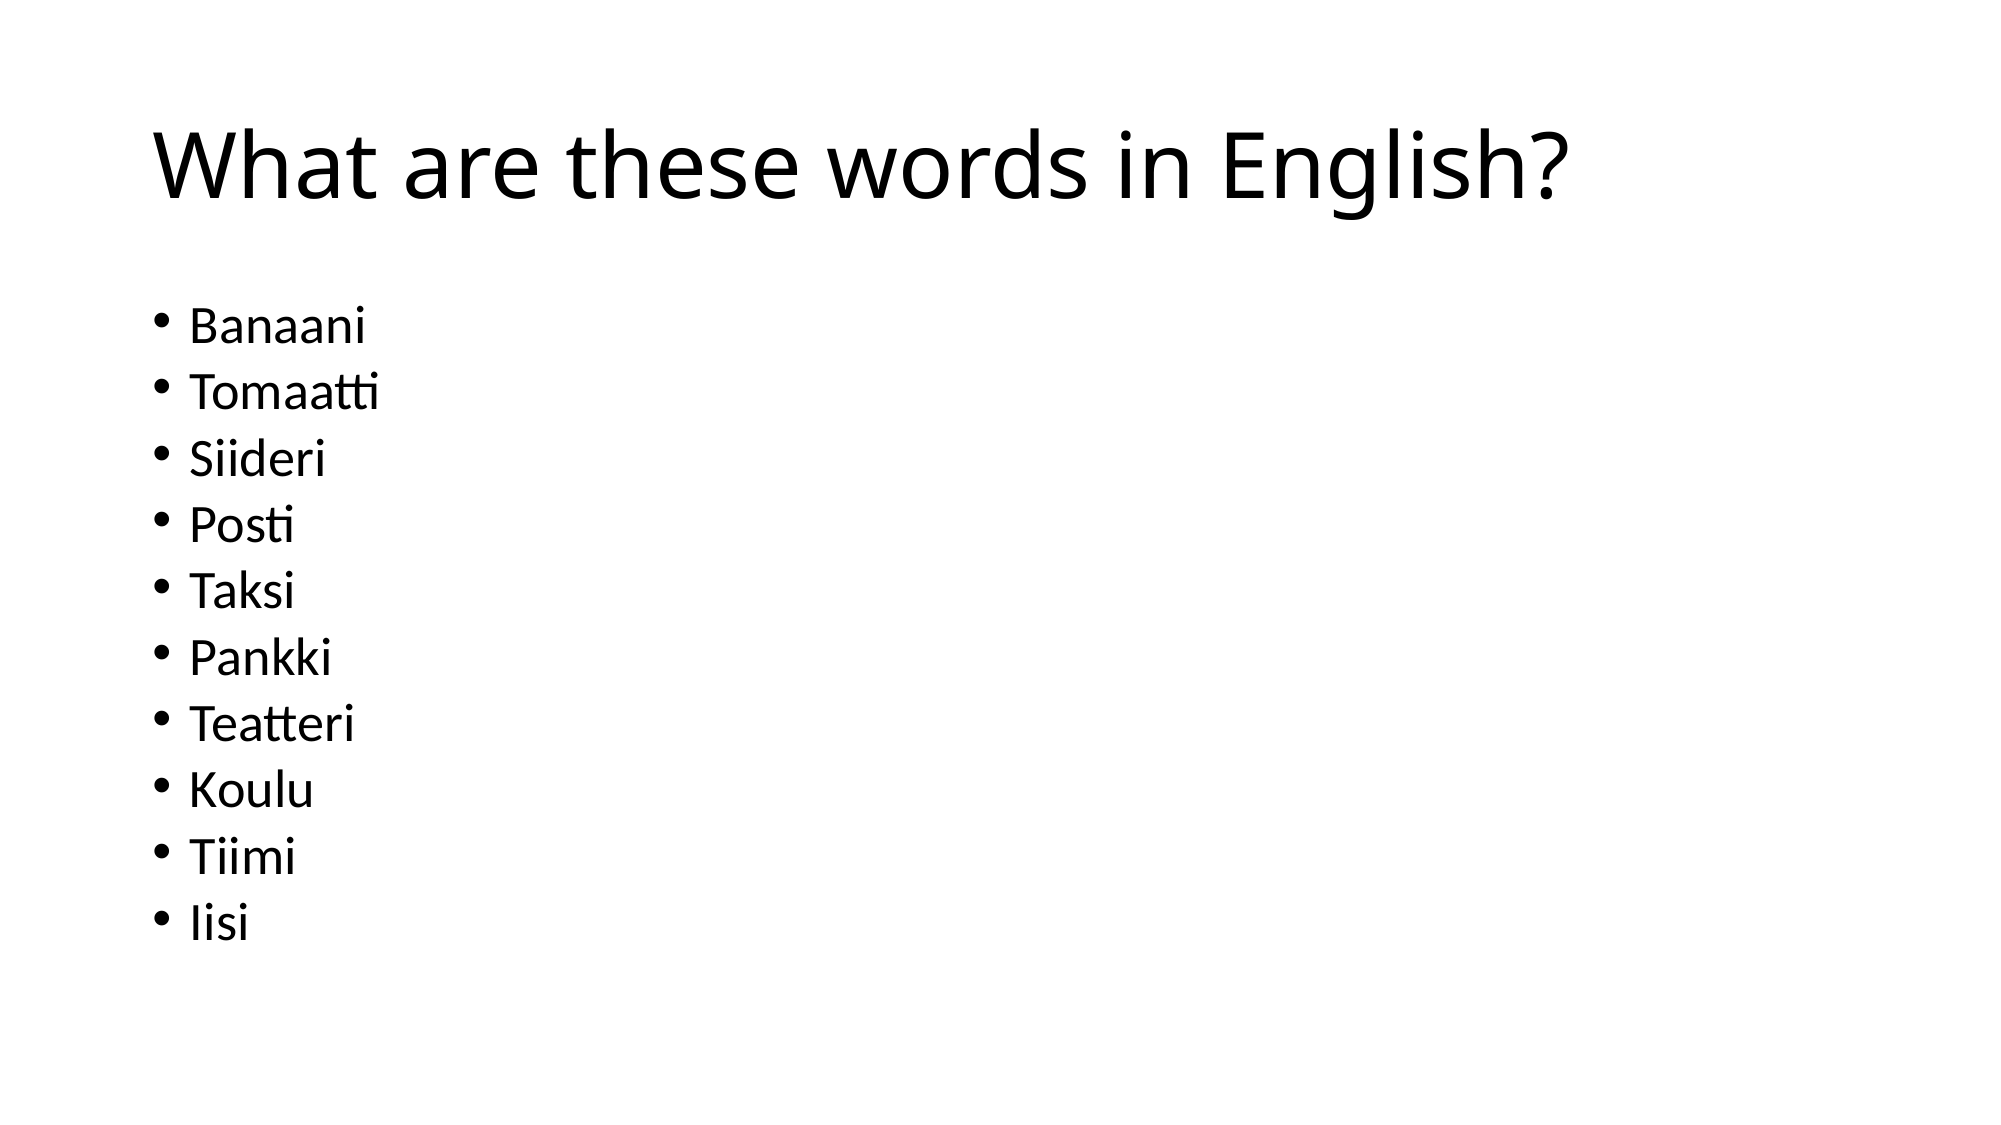

# What are these words in English?
Banaani
Tomaatti
Siideri
Posti
Taksi
Pankki
Teatteri
Koulu
Tiimi
Iisi